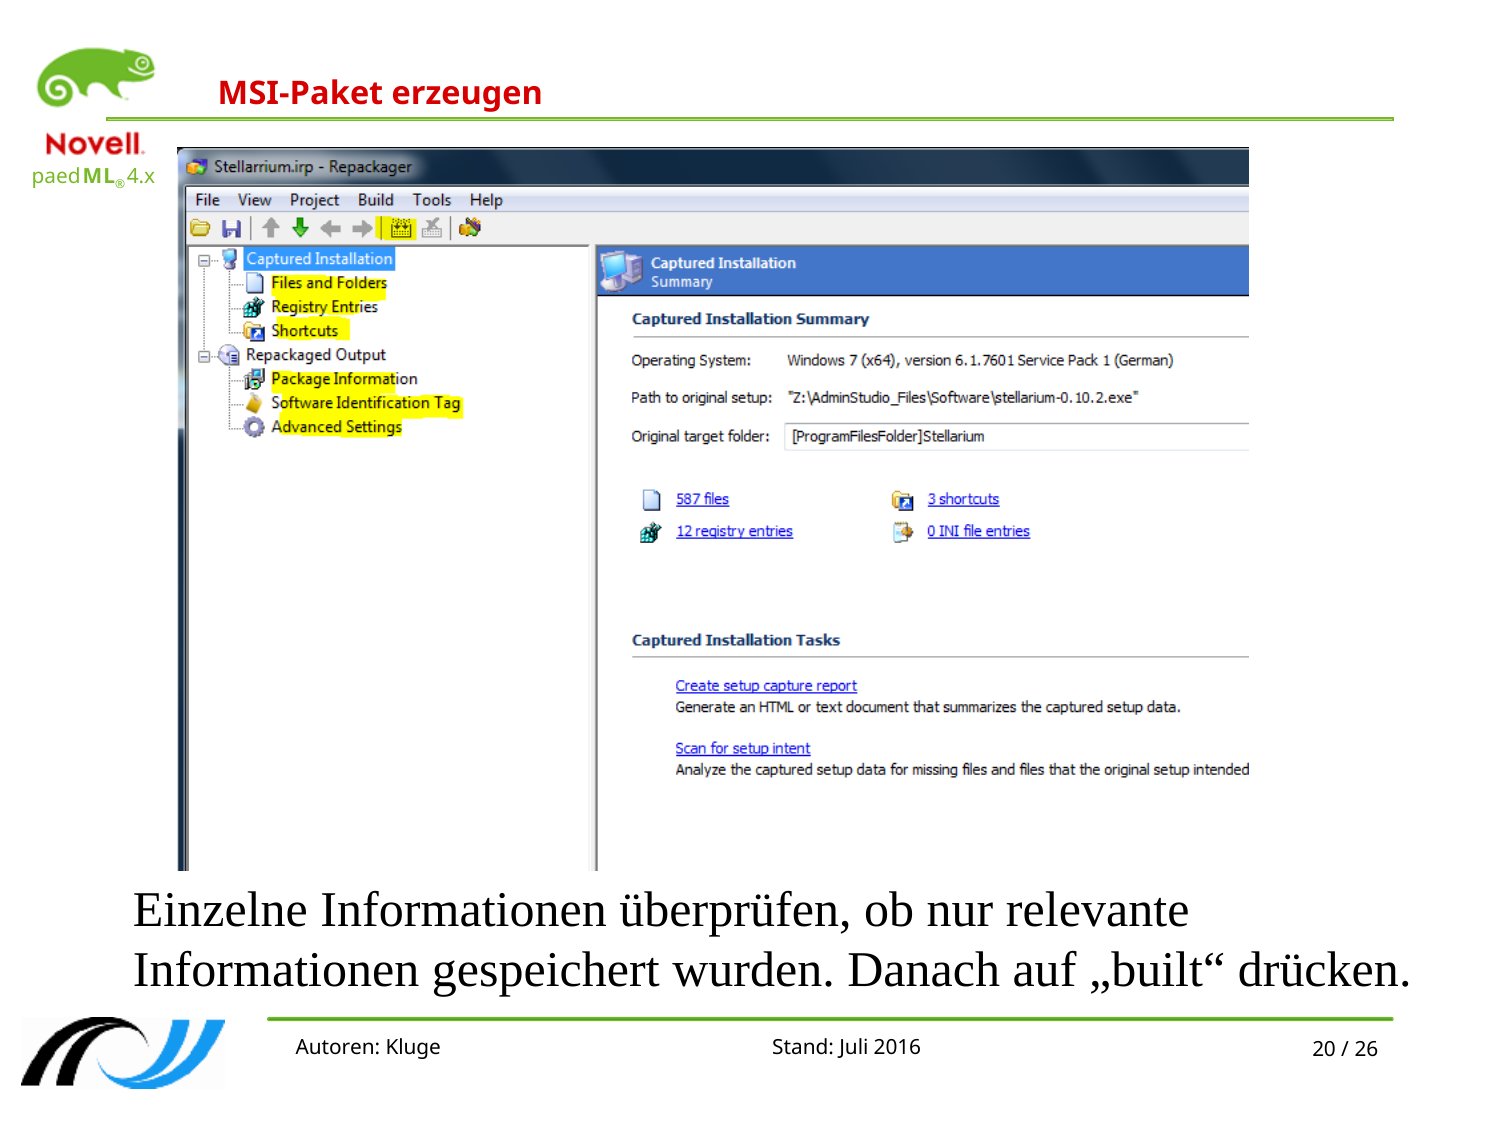

# MSI-Paket erzeugen
Einzelne Informationen überprüfen, ob nur relevante Informationen gespeichert wurden. Danach auf „built“ drücken.
Autoren: Kluge
Juli 2016
20